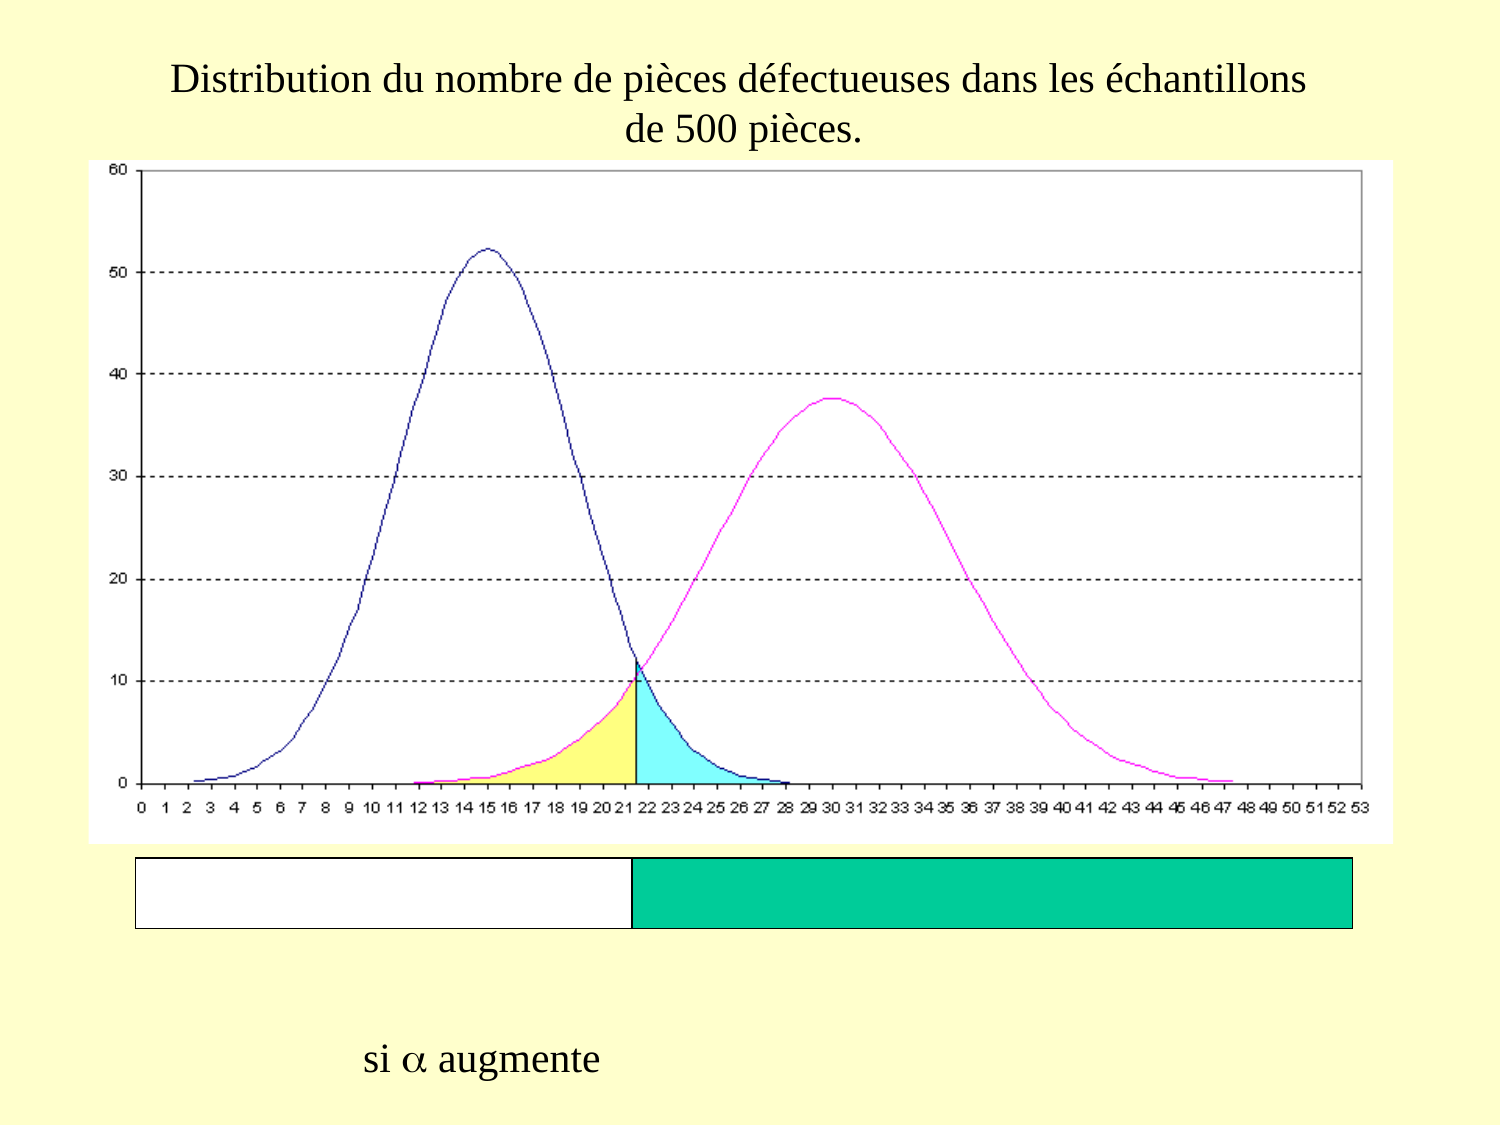

Distribution du nombre de pièces défectueuses dans les échantillons
de 500 pièces.
si  augmente